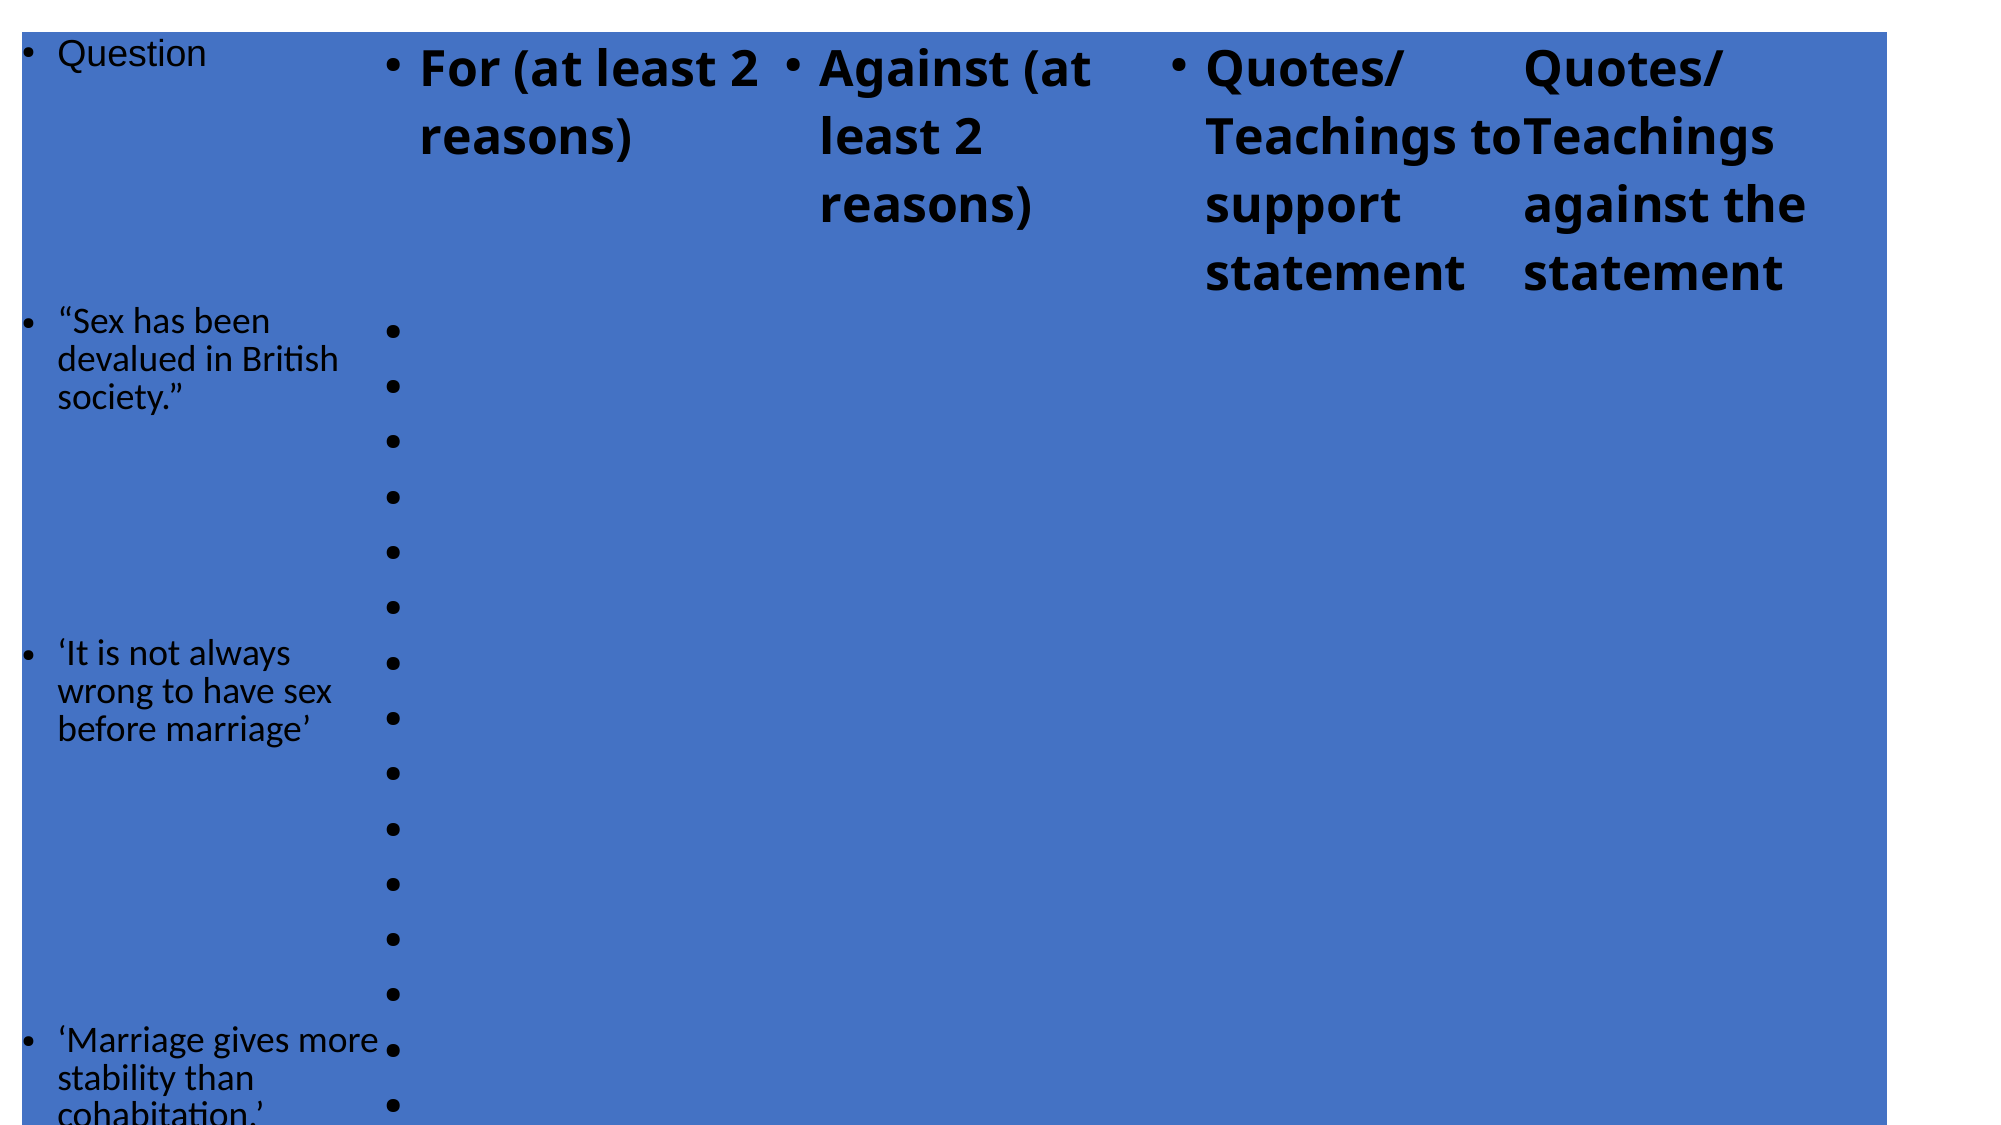

| Question | For (at least 2 reasons) | Against (at least 2 reasons) | Quotes/Teachings to support statement | Quotes/Teachings against the statement |
| --- | --- | --- | --- | --- |
| “Sex has been devalued in British society.” | | | | |
| ‘It is not always wrong to have sex before marriage’ | | | | |
| ‘Marriage gives more stability than cohabitation.’ | | | | |